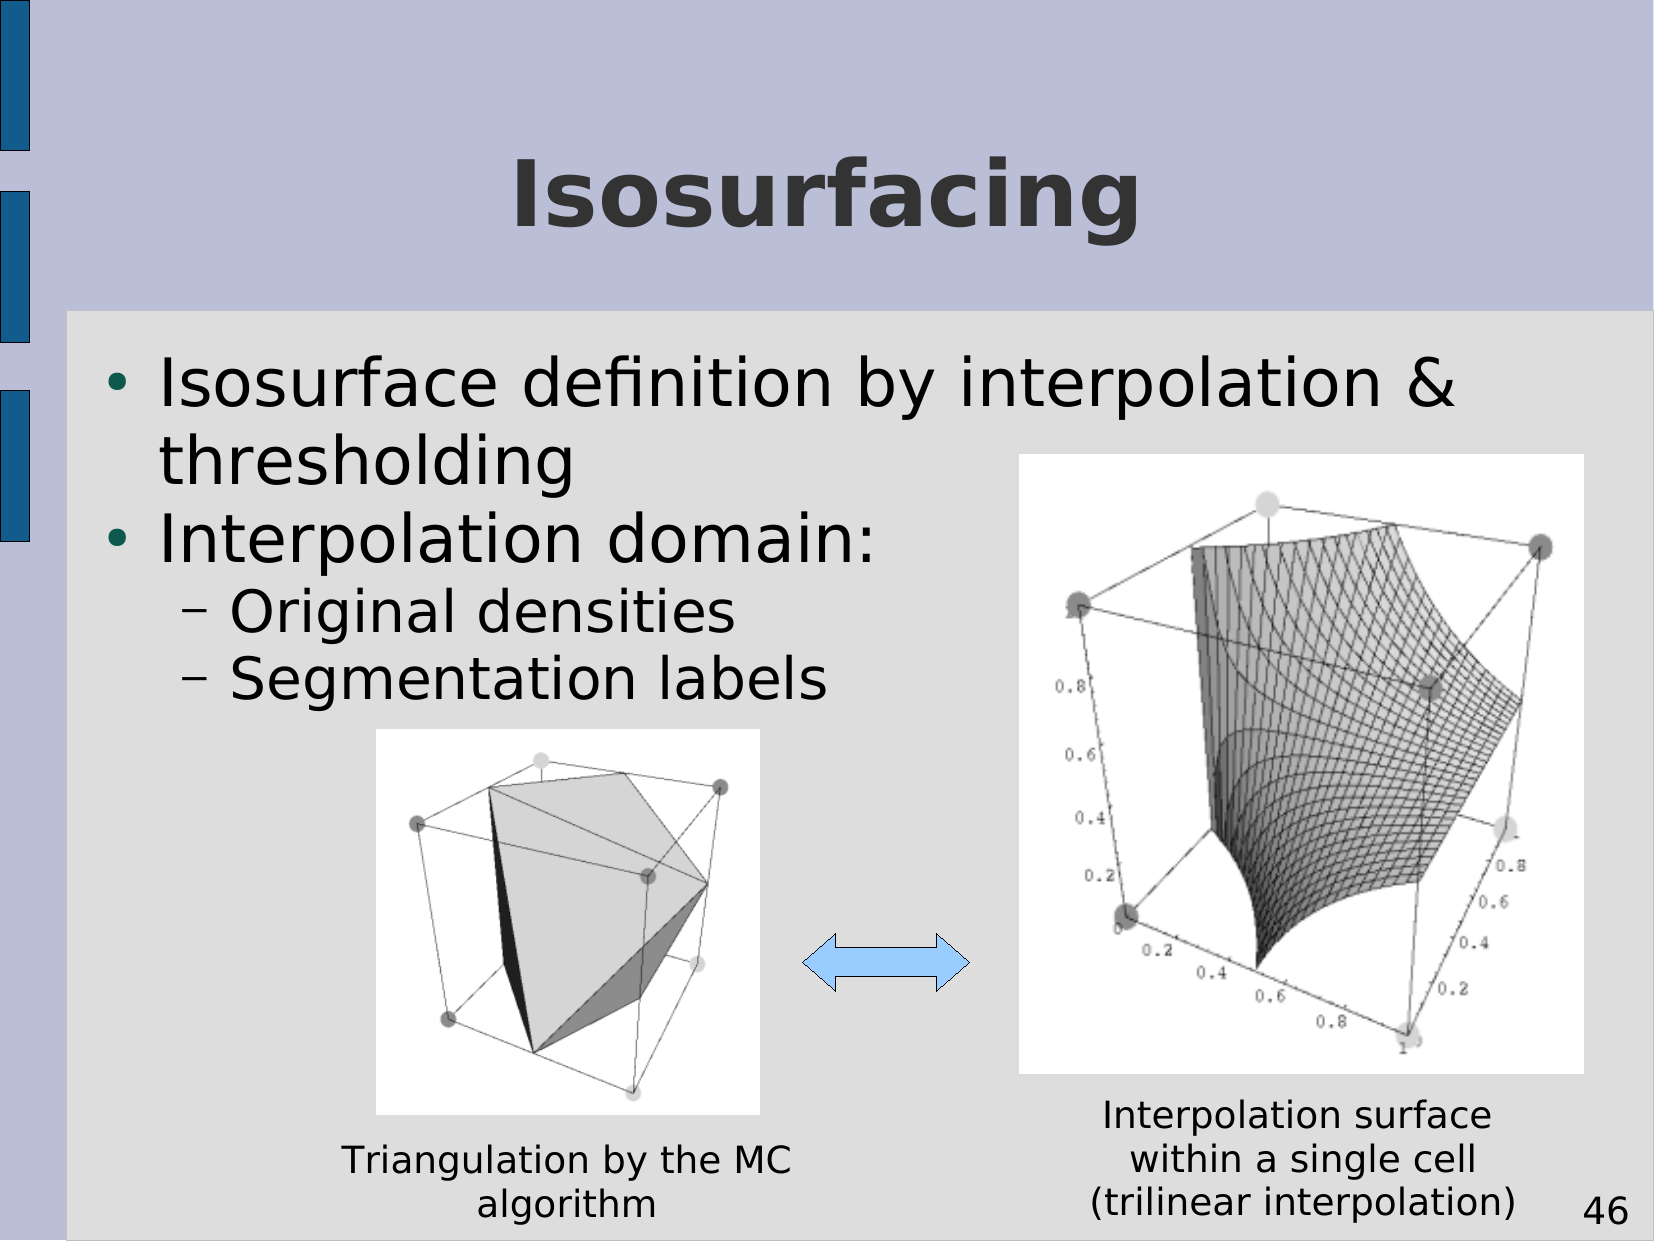

# Isosurfacing
Isosurface definition by interpolation & thresholding
Interpolation domain:
Original densities
Segmentation labels
Interpolation surface
within a single cell
(trilinear interpolation)
Triangulation by the MC
algorithm